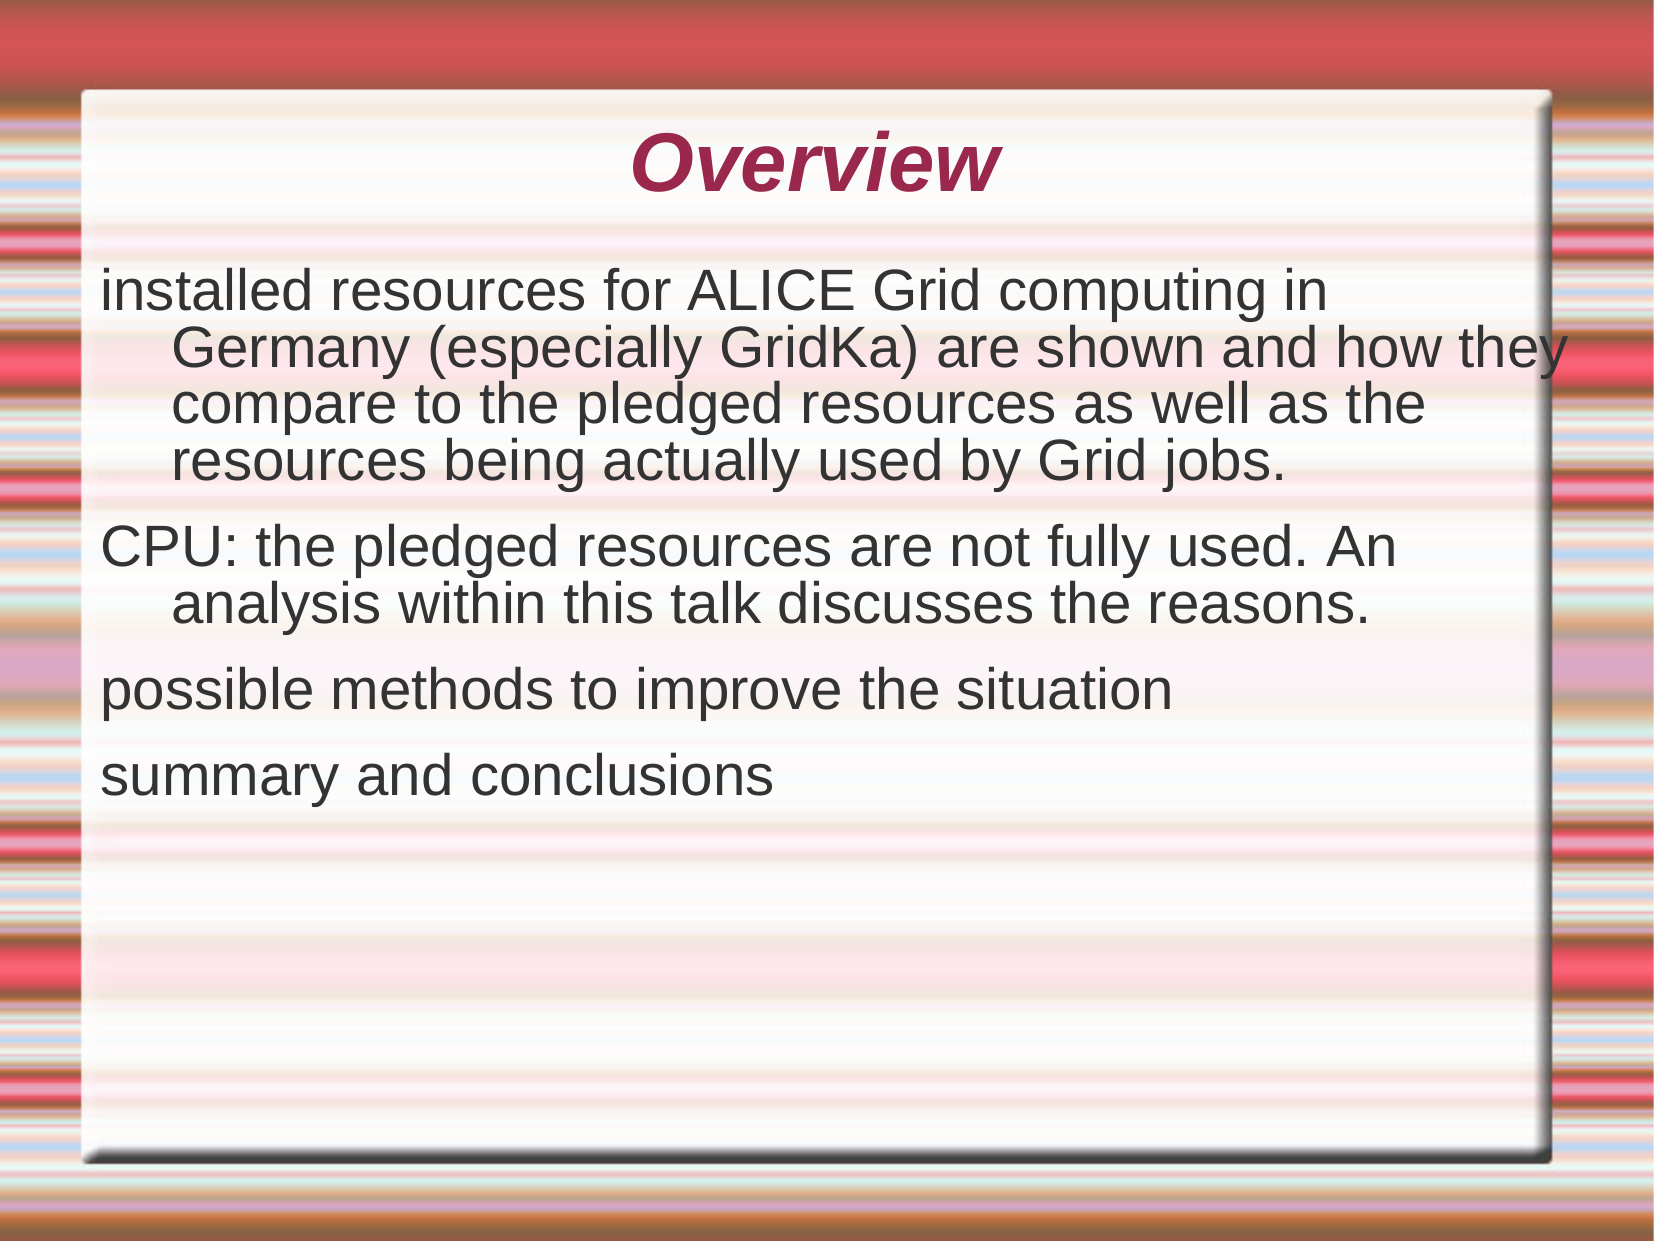

# Overview
installed resources for ALICE Grid computing in Germany (especially GridKa) are shown and how they compare to the pledged resources as well as the resources being actually used by Grid jobs.
CPU: the pledged resources are not fully used. An analysis within this talk discusses the reasons.
possible methods to improve the situation
summary and conclusions